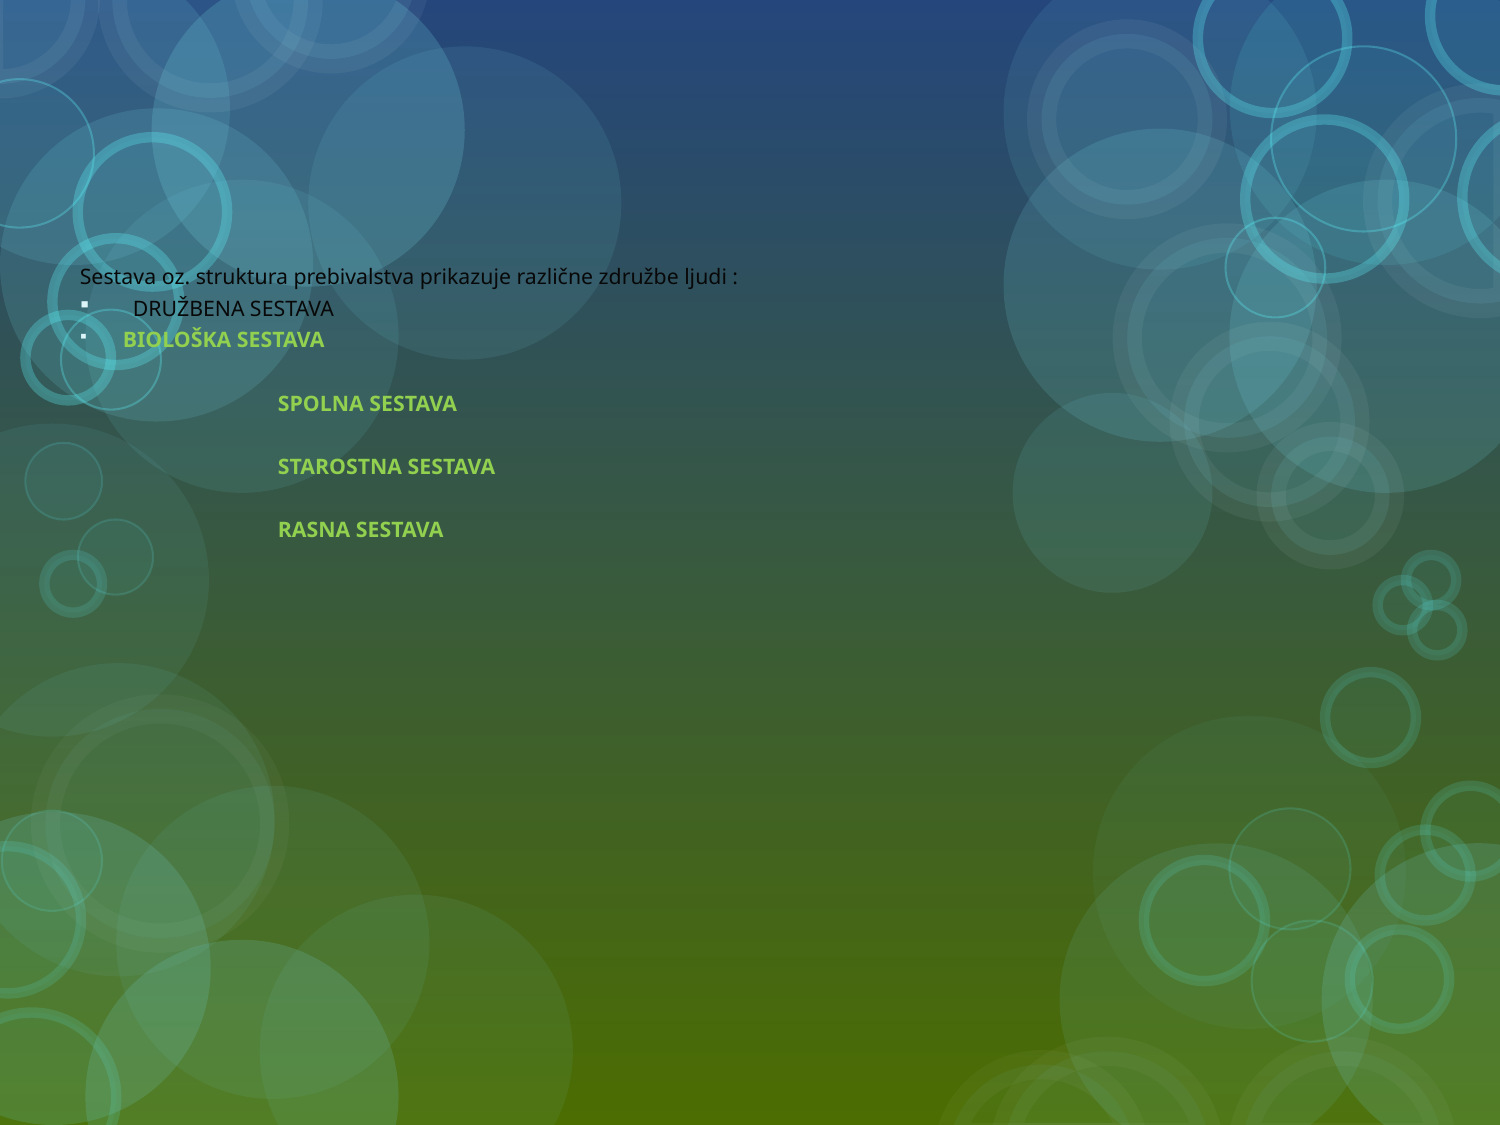

#
Sestava oz. struktura prebivalstva prikazuje različne združbe ljudi :
 DRUŽBENA SESTAVA
 BIOLOŠKA SESTAVA
 SPOLNA SESTAVA
 STAROSTNA SESTAVA
 RASNA SESTAVA